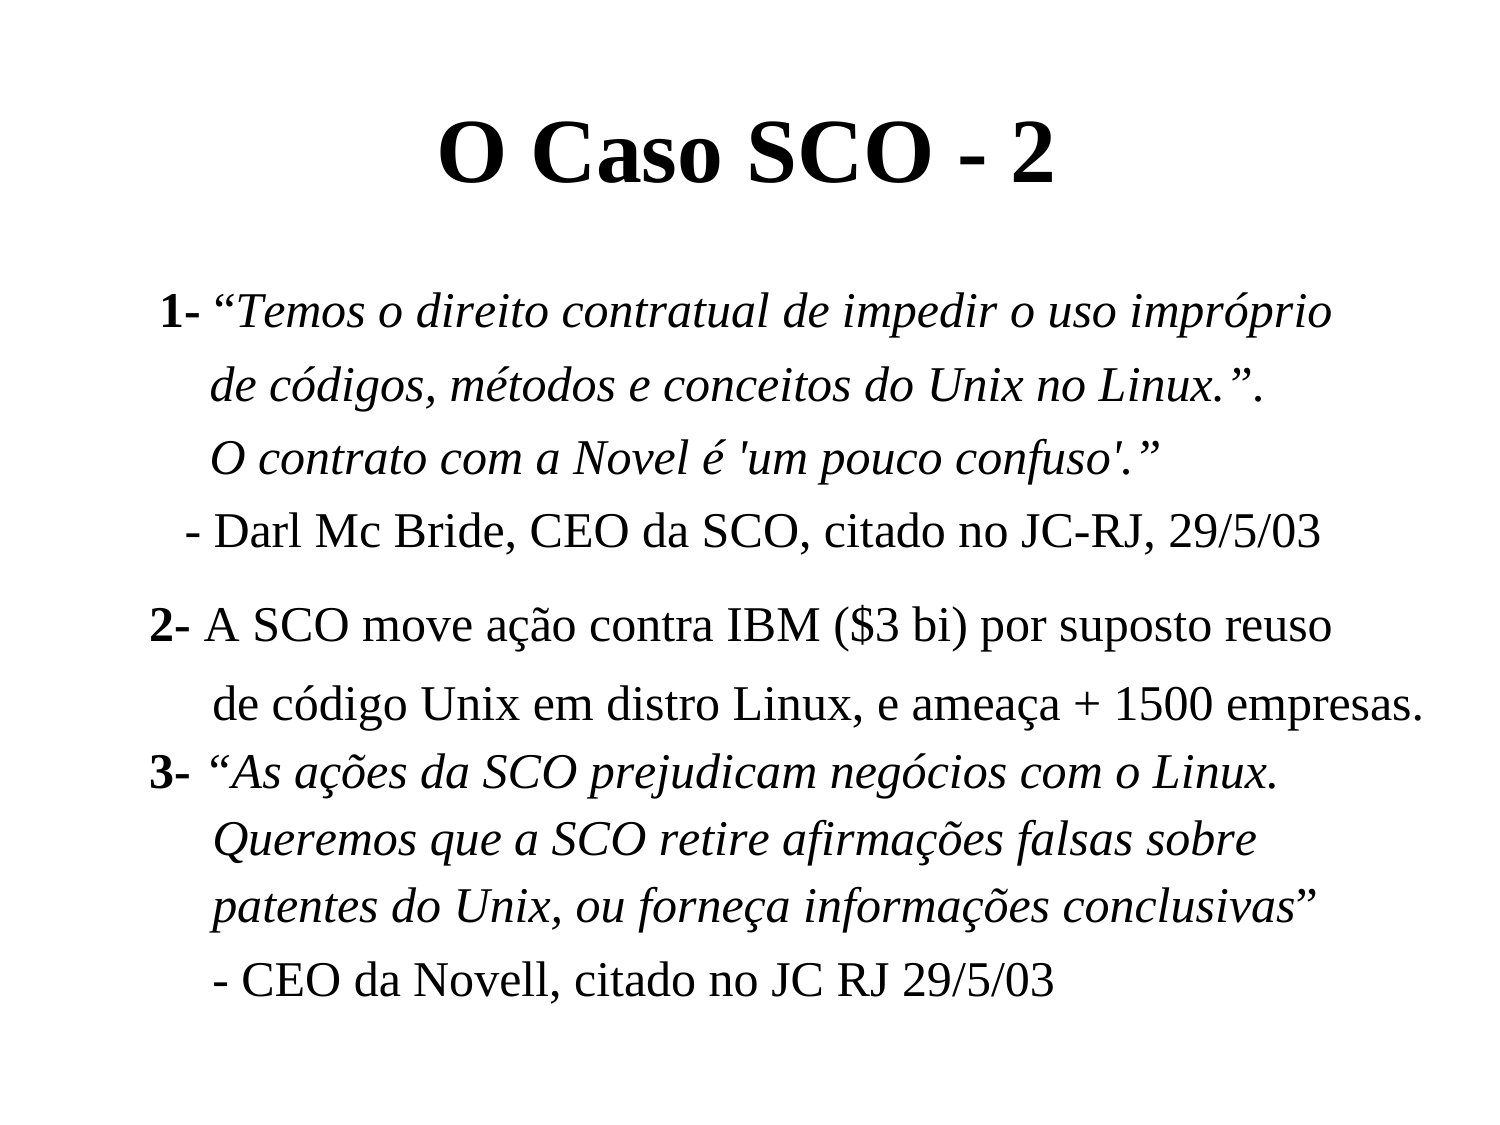

# O Caso SCO - 2
1- “Temos o direito contratual de impedir o uso impróprio
 de códigos, métodos e conceitos do Unix no Linux.”.
 O contrato com a Novel é 'um pouco confuso'.”
 - Darl Mc Bride, CEO da SCO, citado no JC-RJ, 29/5/03
2- A SCO move ação contra IBM ($3 bi) por suposto reuso
 de código Unix em distro Linux, e ameaça + 1500 empresas.
3- “As ações da SCO prejudicam negócios com o Linux.
 Queremos que a SCO retire afirmações falsas sobre
 patentes do Unix, ou forneça informações conclusivas”
 - CEO da Novell, citado no JC RJ 29/5/03